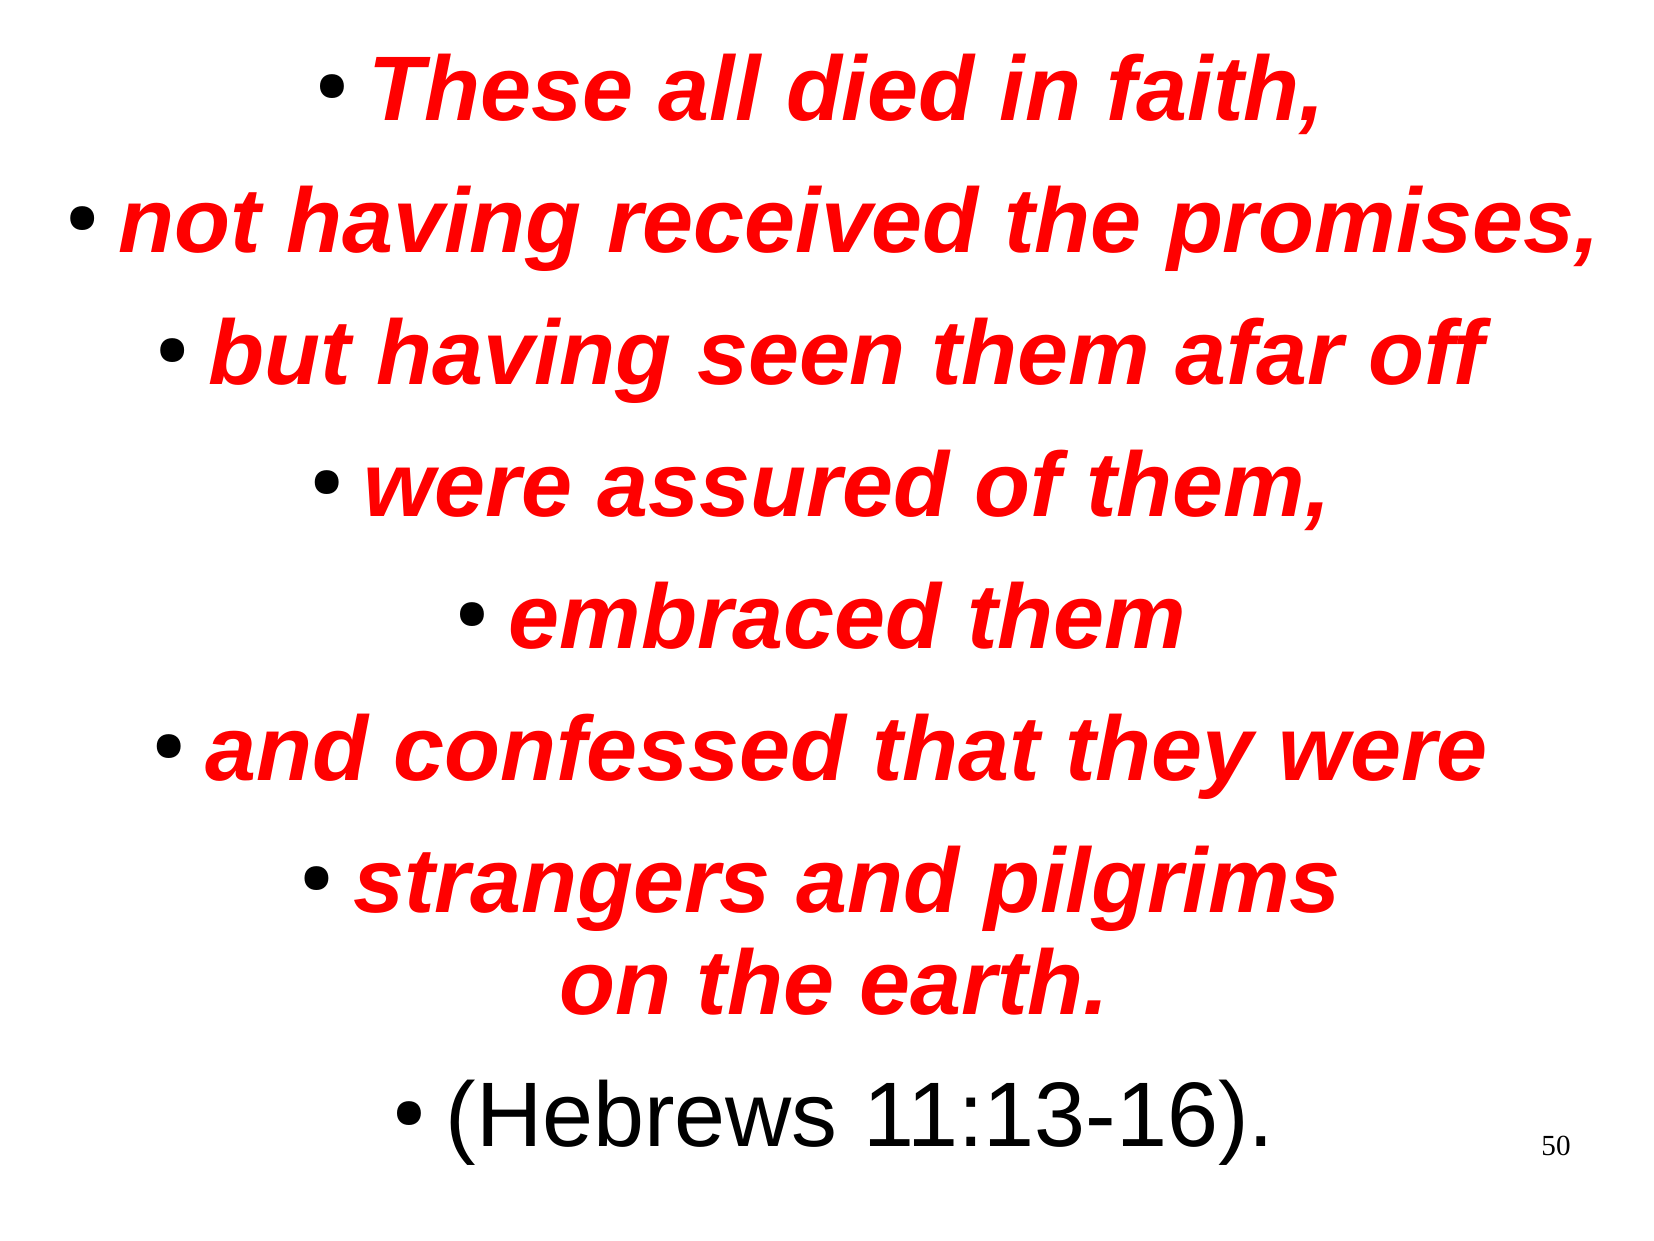

# These all died in faith,
not having received the promises,
but having seen them afar off
were assured of them,
embraced them
and confessed that they were
strangers and pilgrims
on the earth.
(Hebrews 11:13-16).
50